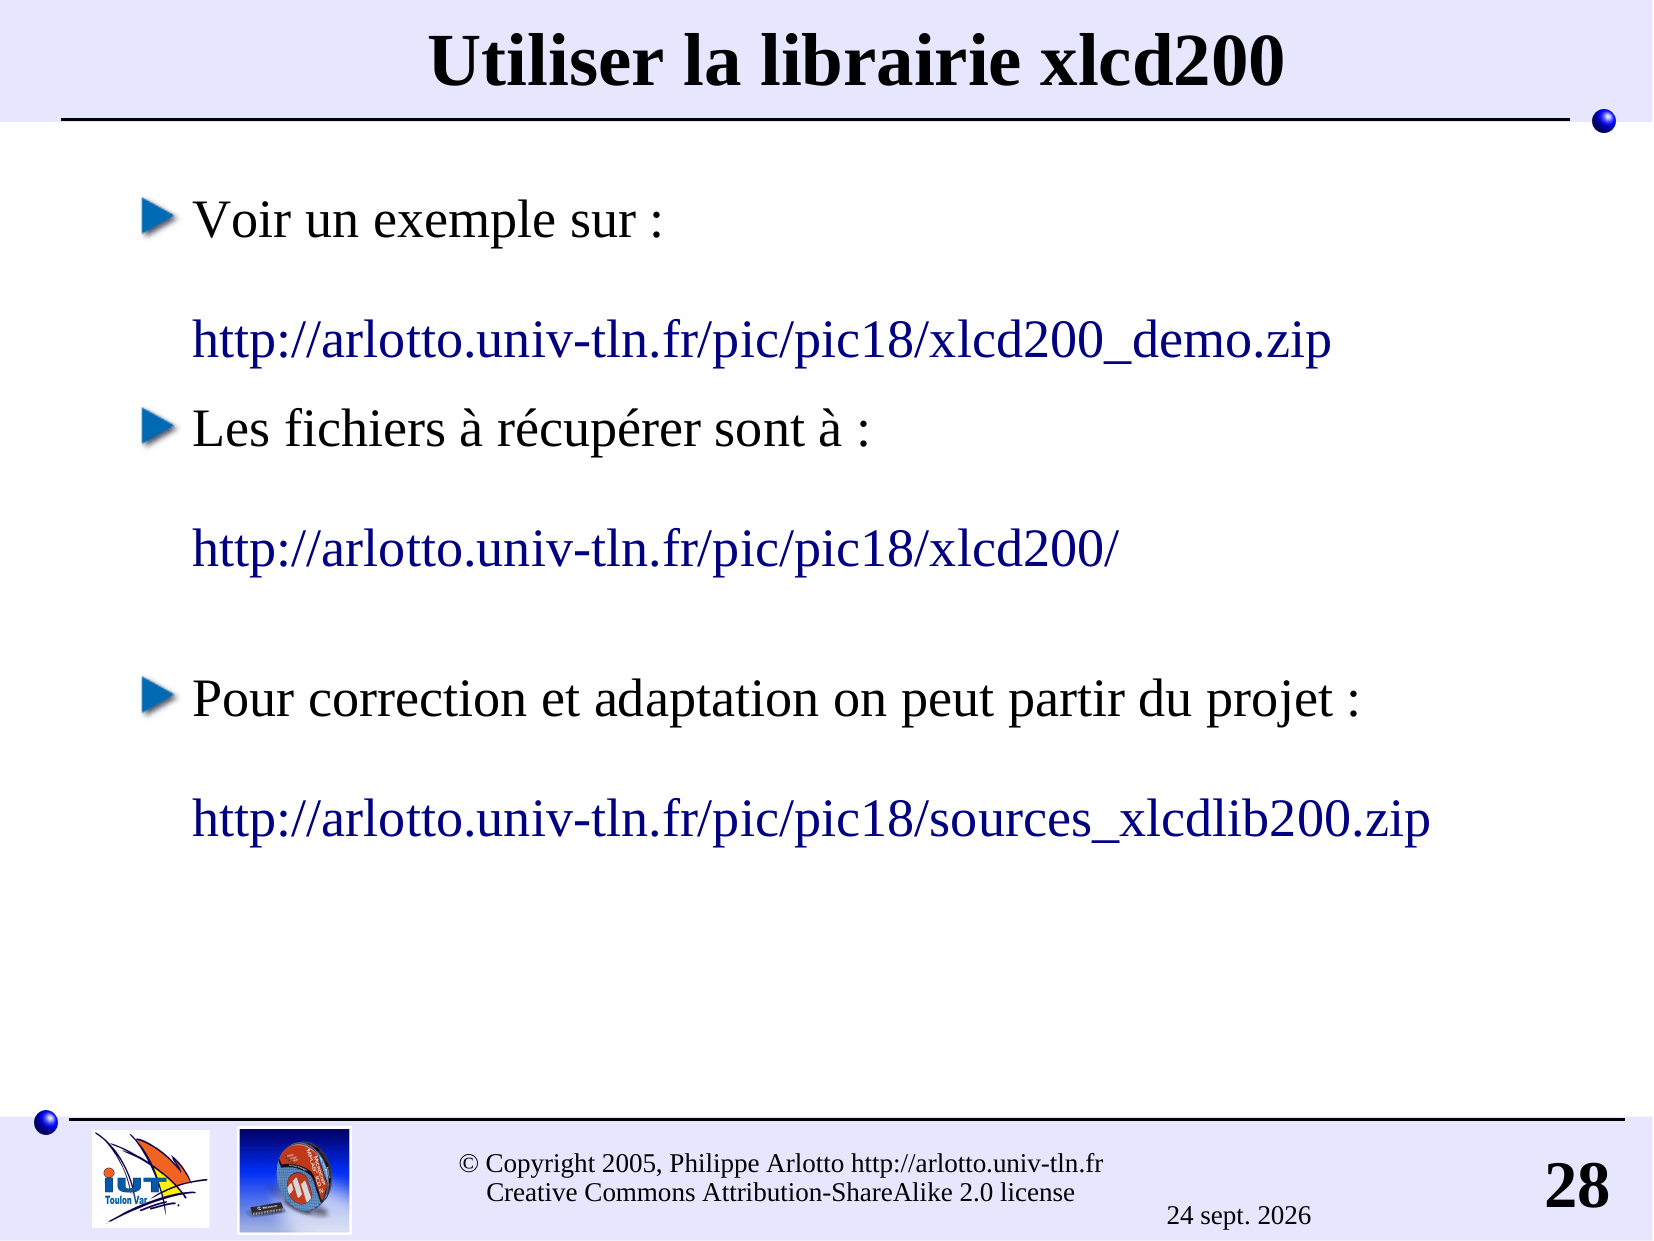

# Utiliser la librairie xlcd200
Voir un exemple sur :
http://arlotto.univ-tln.fr/pic/pic18/xlcd200_demo.zip
Les fichiers à récupérer sont à :
http://arlotto.univ-tln.fr/pic/pic18/xlcd200/
Pour correction et adaptation on peut partir du projet :
http://arlotto.univ-tln.fr/pic/pic18/sources_xlcdlib200.zip